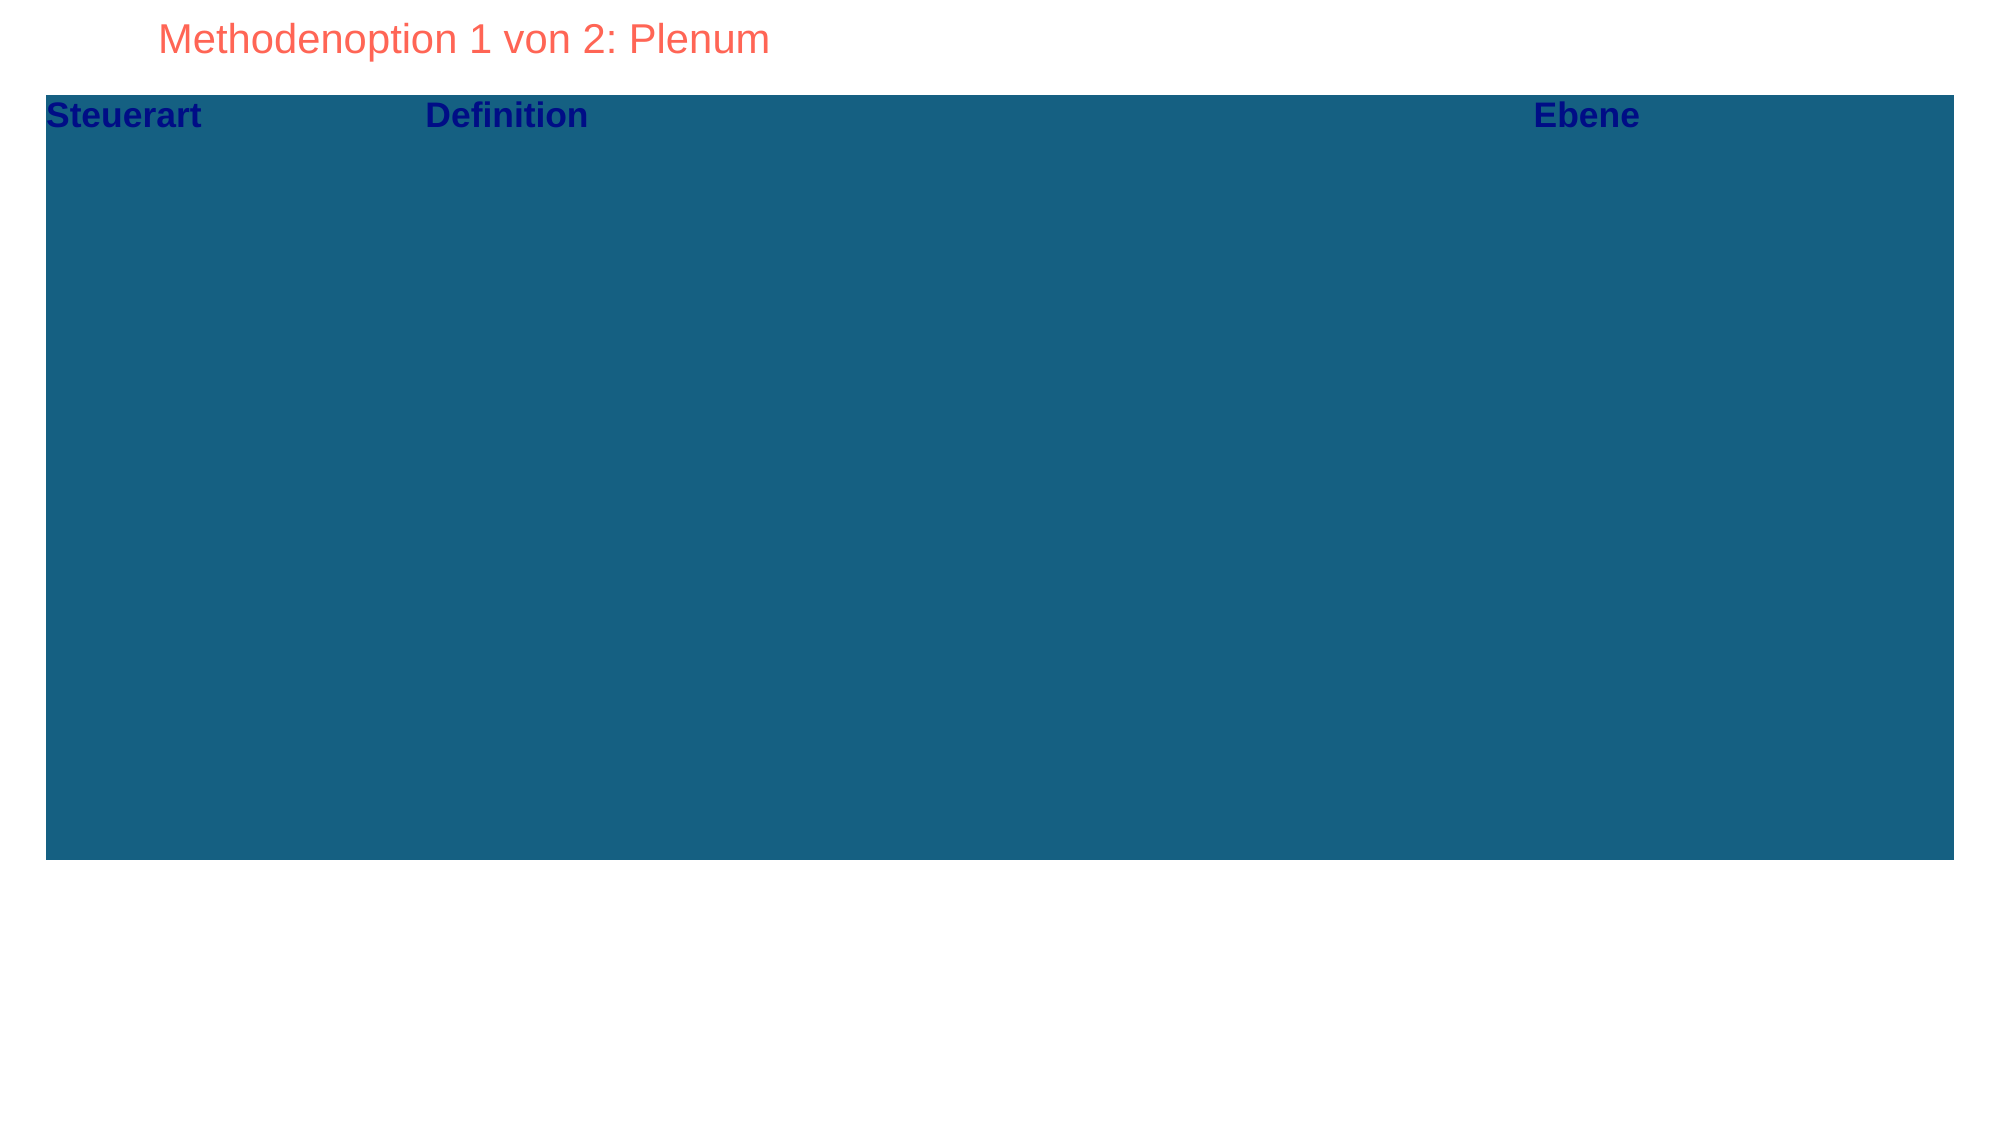

# Methodenoption 1 von 2: Plenum
| Steuerart | Definition | Ebene |
| --- | --- | --- |
| | | |
| | | |
| | | |
| | | |
| | | |
| | | |
| | | |
| | | |
| | | |
| | | |
| | | |
| | | |
| | | |